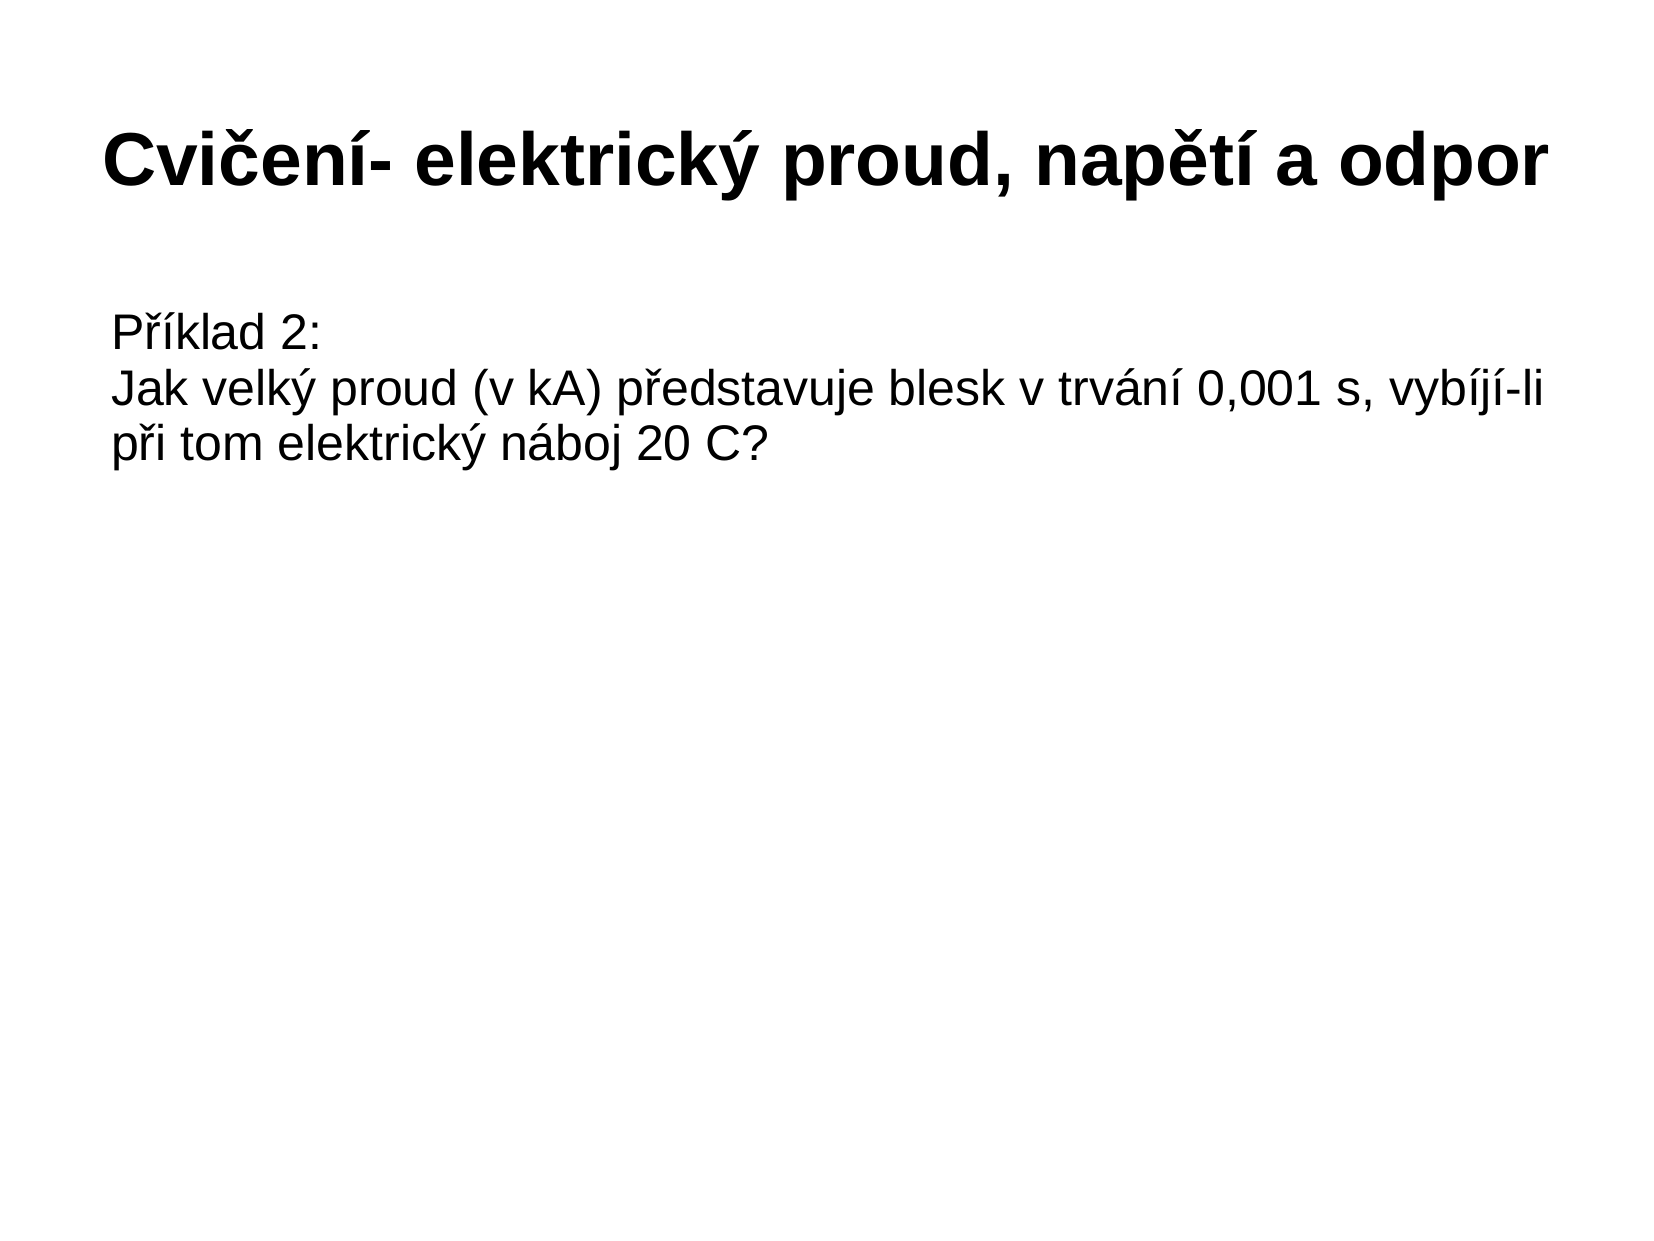

# Cvičení- elektrický proud, napětí a odpor
Příklad 2:
Jak velký proud (v kA) představuje blesk v trvání 0,001 s, vybíjí-li
při tom elektrický náboj 20 C?